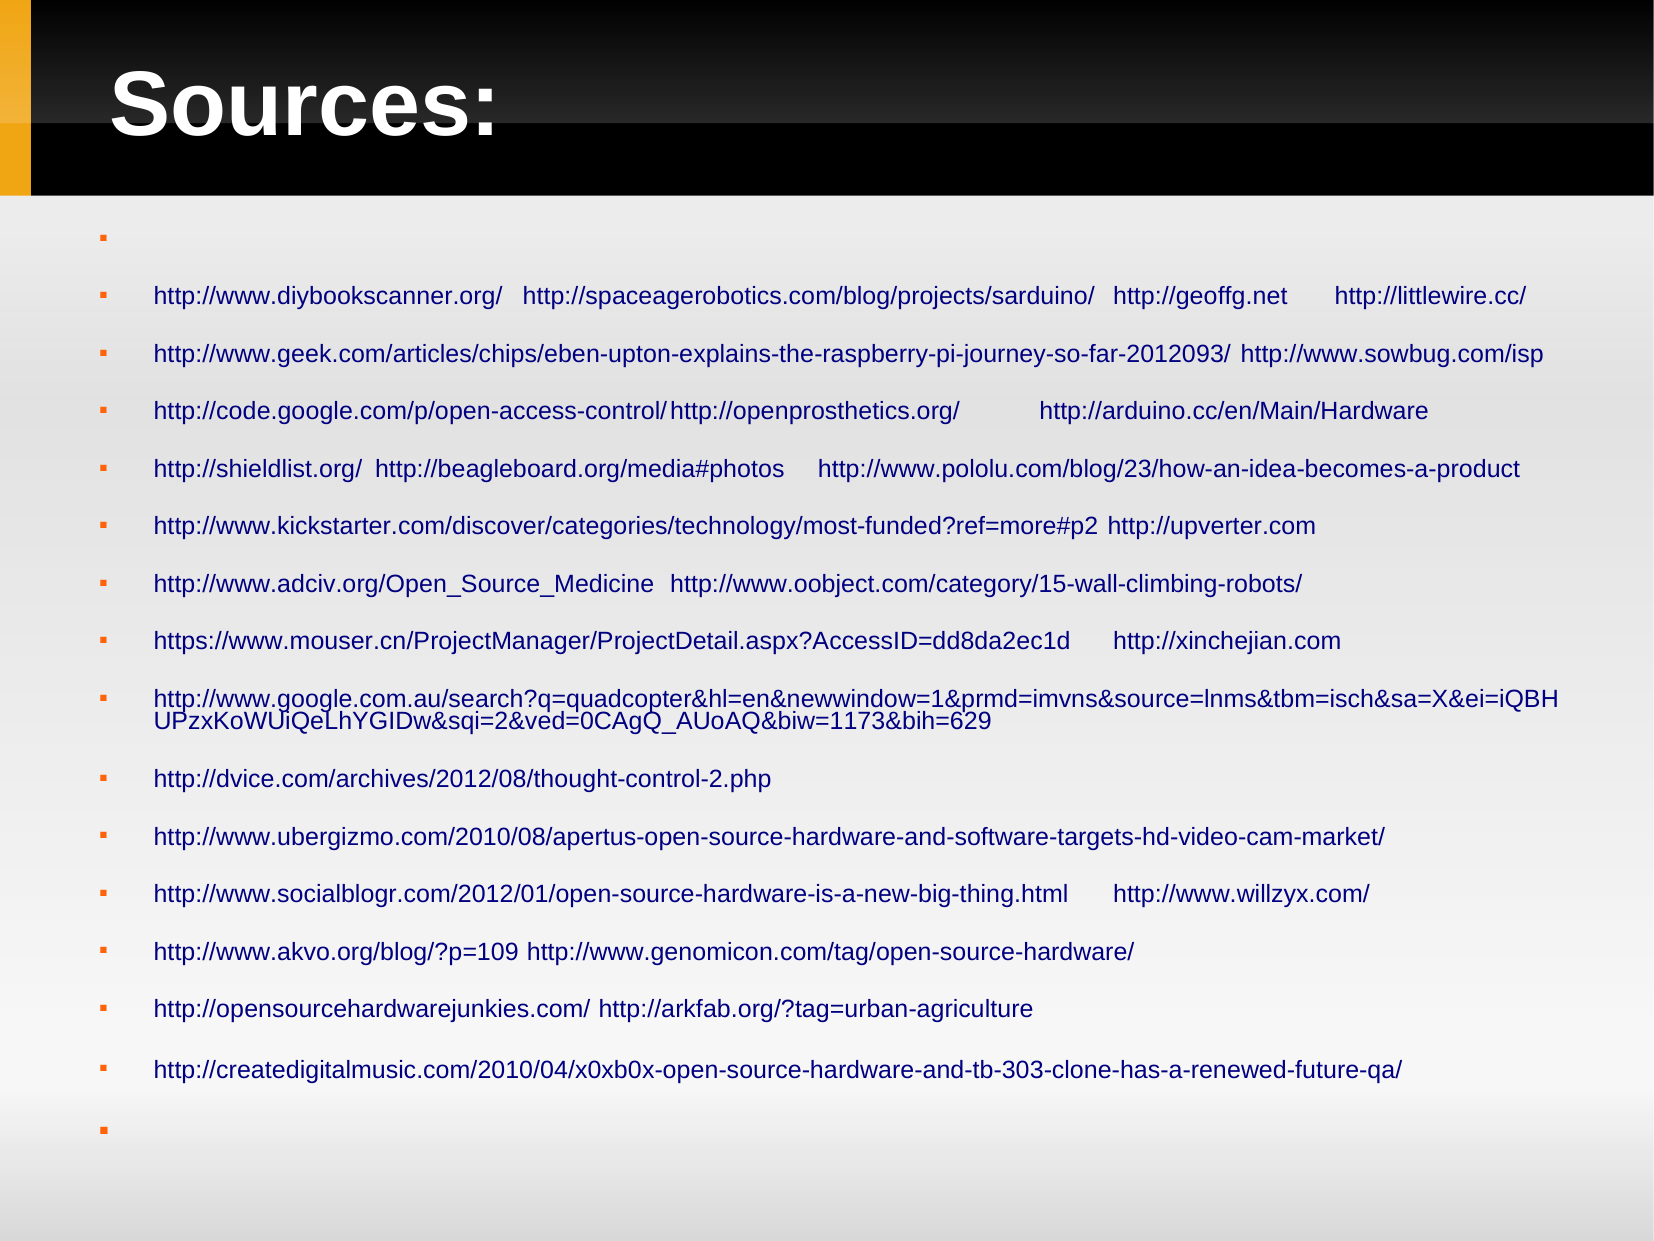

# Sources:
http://www.diybookscanner.org/	http://spaceagerobotics.com/blog/projects/sarduino/	http://geoffg.net	http://littlewire.cc/
http://www.geek.com/articles/chips/eben-upton-explains-the-raspberry-pi-journey-so-far-2012093/ http://www.sowbug.com/isp
http://code.google.com/p/open-access-control/	http://openprosthetics.org/ 	http://arduino.cc/en/Main/Hardware
http://shieldlist.org/	http://beagleboard.org/media#photos	http://www.pololu.com/blog/23/how-an-idea-becomes-a-product
http://www.kickstarter.com/discover/categories/technology/most-funded?ref=more#p2 http://upverter.com
http://www.adciv.org/Open_Source_Medicine 	http://www.oobject.com/category/15-wall-climbing-robots/
https://www.mouser.cn/ProjectManager/ProjectDetail.aspx?AccessID=dd8da2ec1d 	http://xinchejian.com
http://www.google.com.au/search?q=quadcopter&hl=en&newwindow=1&prmd=imvns&source=lnms&tbm=isch&sa=X&ei=iQBHUPzxKoWUiQeLhYGIDw&sqi=2&ved=0CAgQ_AUoAQ&biw=1173&bih=629
http://dvice.com/archives/2012/08/thought-control-2.php
http://www.ubergizmo.com/2010/08/apertus-open-source-hardware-and-software-targets-hd-video-cam-market/
http://www.socialblogr.com/2012/01/open-source-hardware-is-a-new-big-thing.html 	http://www.willzyx.com/
http://www.akvo.org/blog/?p=109 http://www.genomicon.com/tag/open-source-hardware/
http://opensourcehardwarejunkies.com/ http://arkfab.org/?tag=urban-agriculture
http://createdigitalmusic.com/2010/04/x0xb0x-open-source-hardware-and-tb-303-clone-has-a-renewed-future-qa/